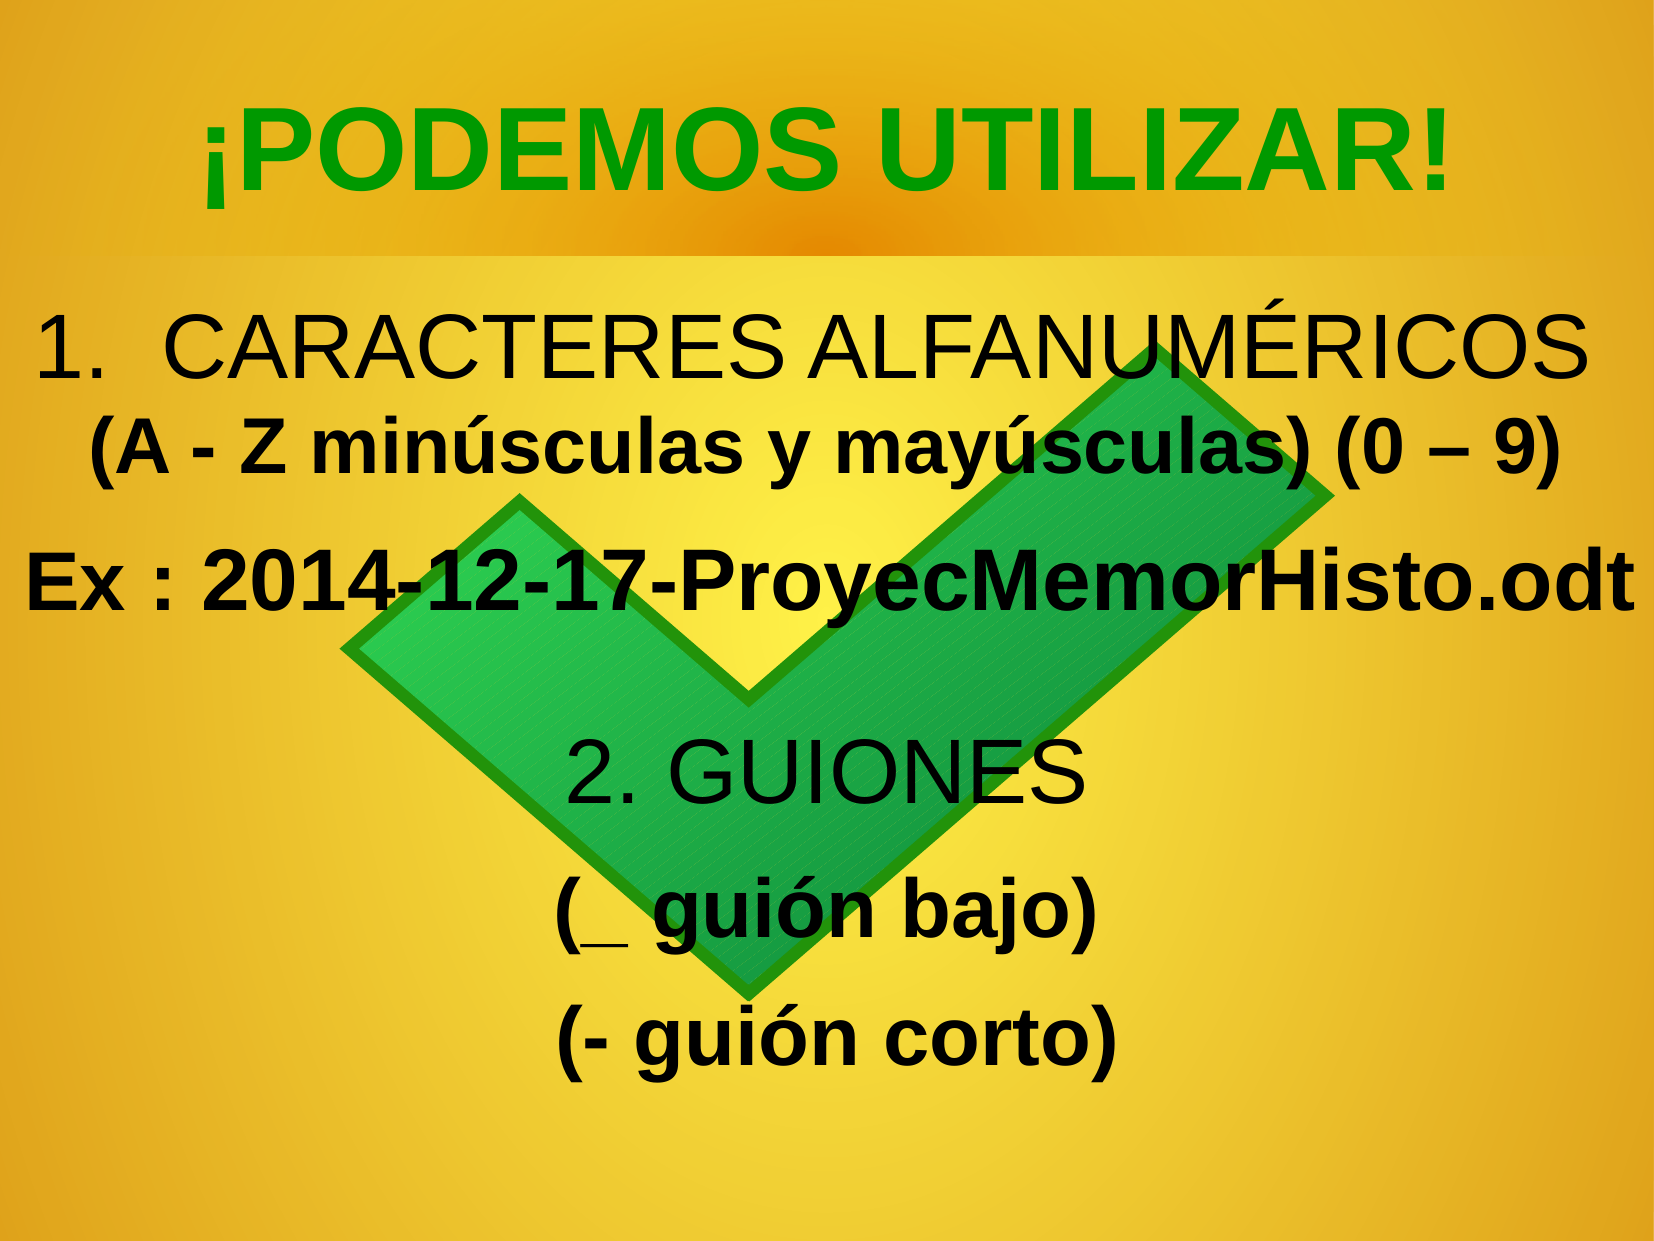

¡PODEMOS UTILIZAR!
1. CARACTERES ALFANUMÉRICOS
(A - Z minúsculas y mayúsculas) (0 – 9)
# Ex : 2014-12-17-ProyecMemorHisto.odt
2. GUIONES
(_ guión bajo)
 (- guión corto)